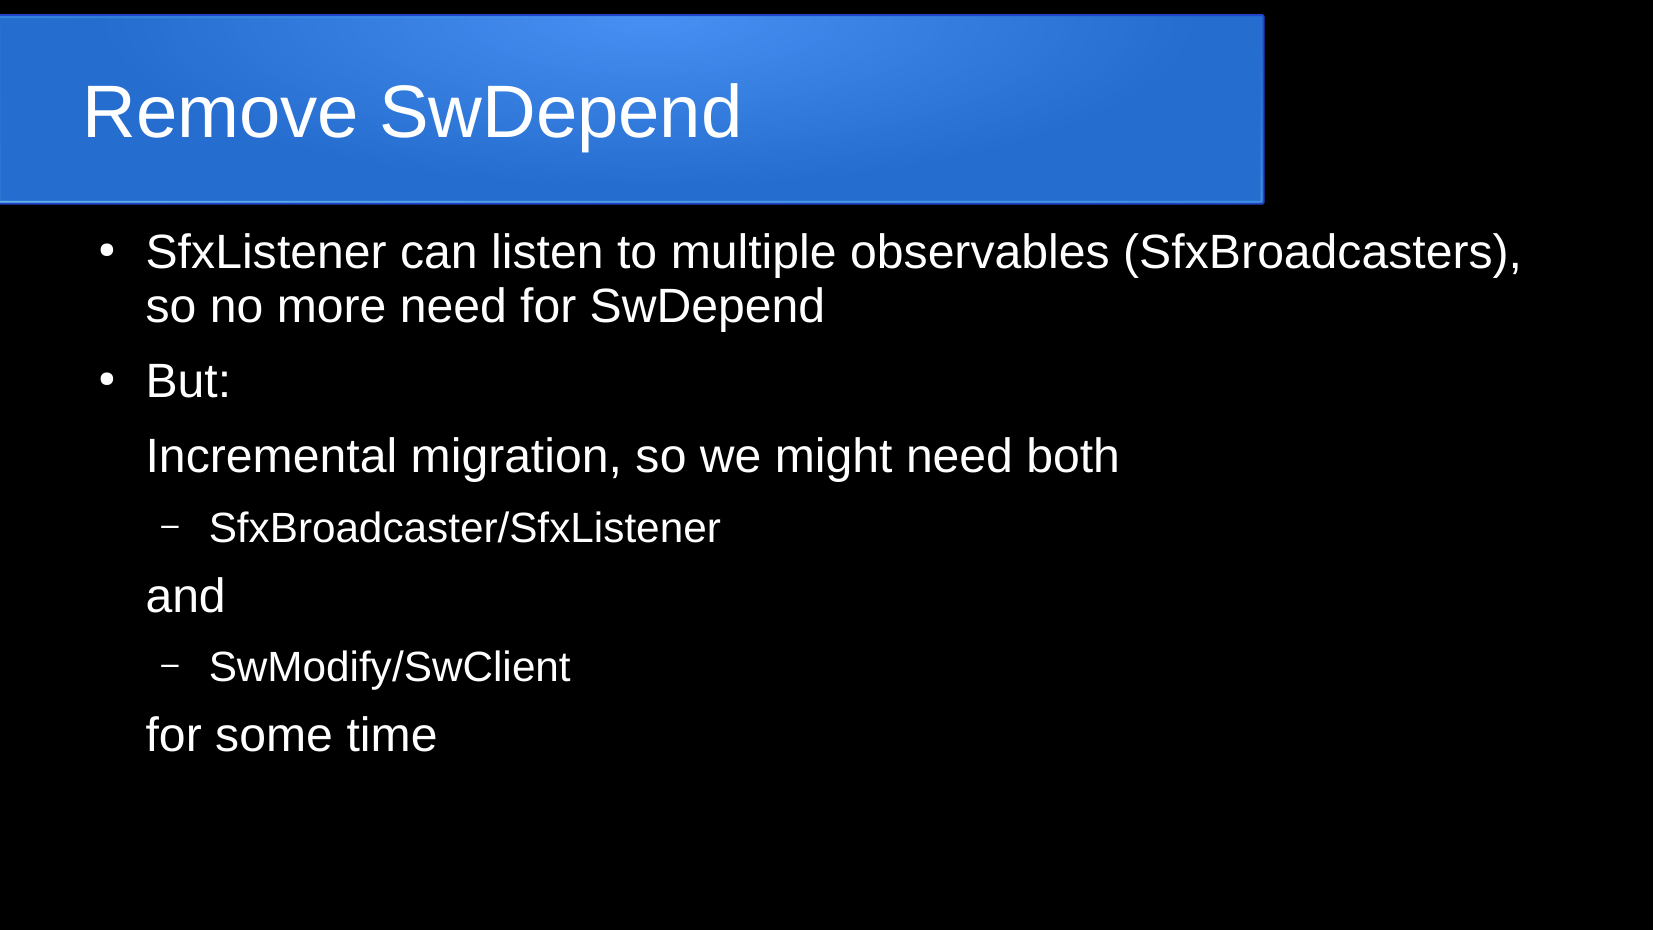

# Remove SwDepend
SfxListener can listen to multiple observables (SfxBroadcasters), so no more need for SwDepend
But:
Incremental migration, so we might need both
SfxBroadcaster/SfxListener
and
SwModify/SwClient
for some time